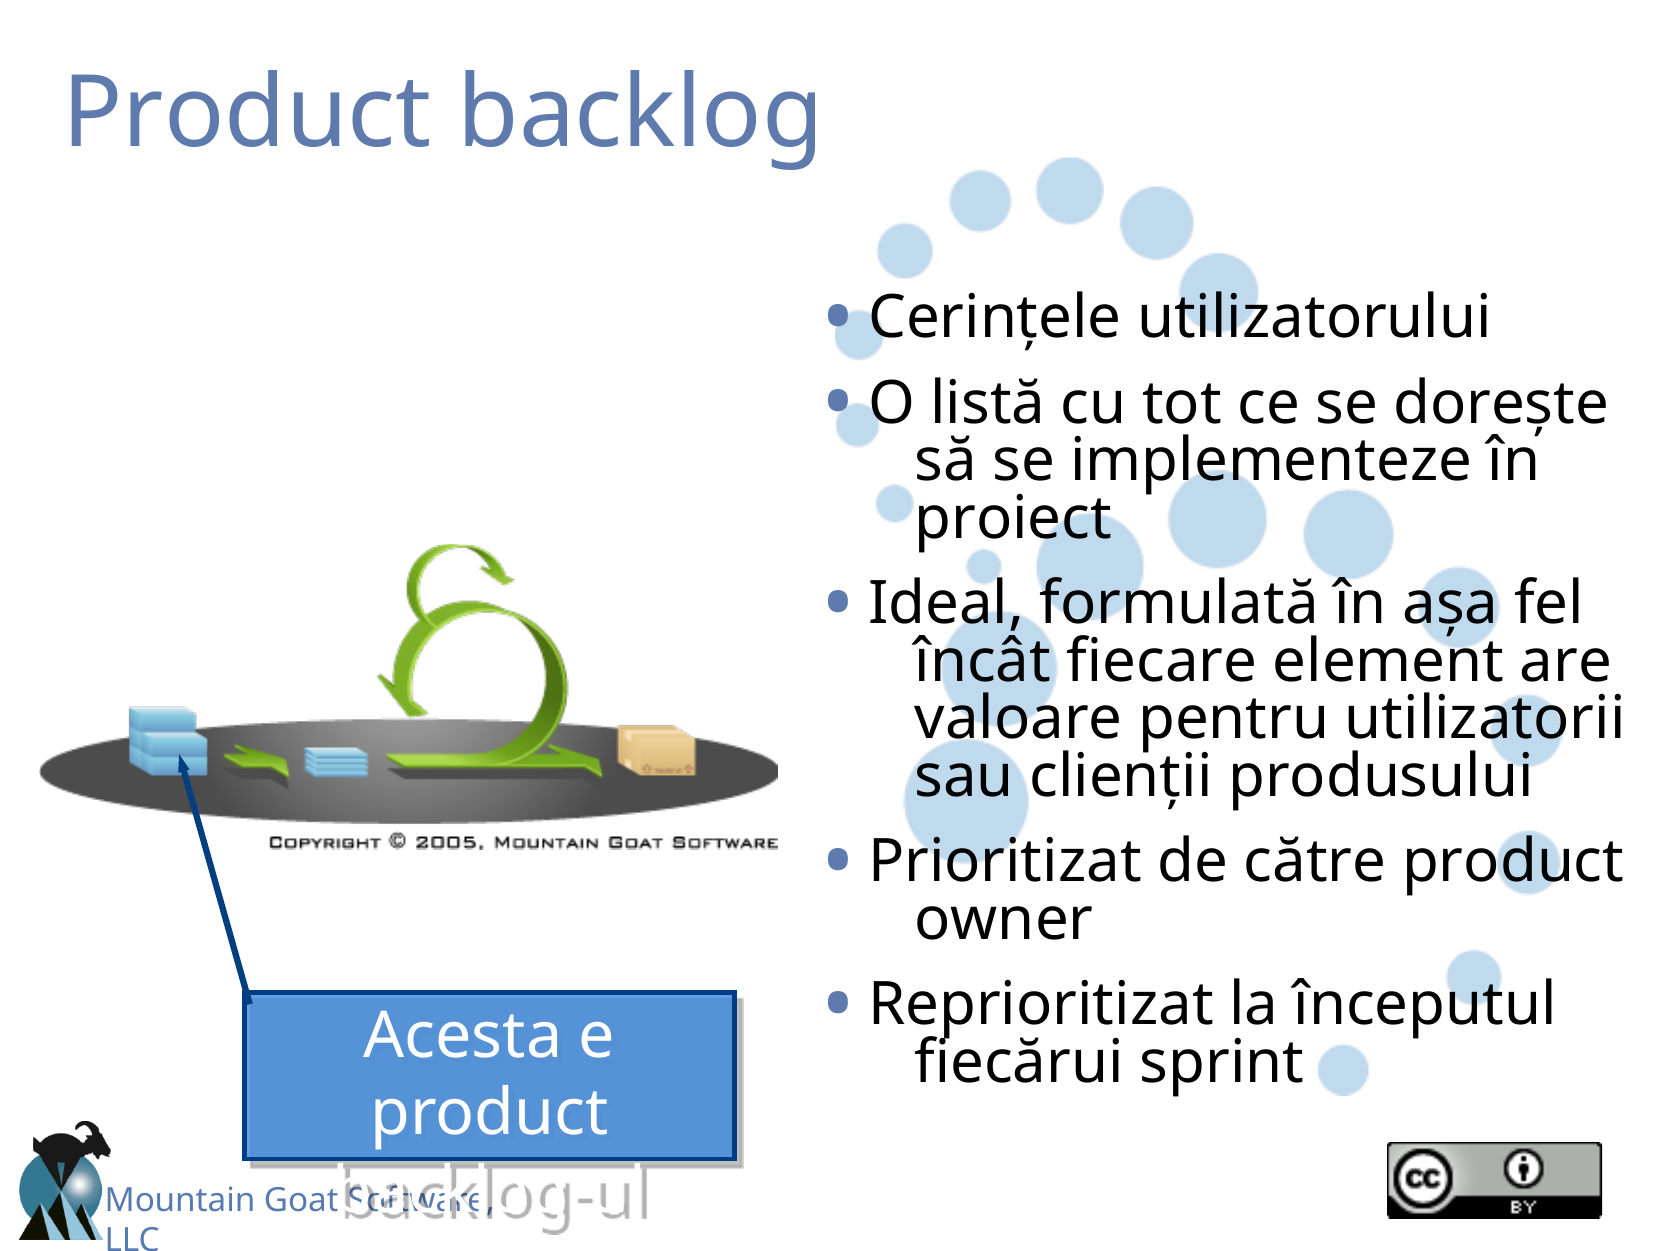

# Product backlog
Cerințele utilizatorului
O listă cu tot ce se dorește să se implementeze în proiect
Ideal, formulată în așa fel încât fiecare element are valoare pentru utilizatorii sau clienții produsului
Prioritizat de către product owner
Reprioritizat la începutul fiecărui sprint
Acesta e product backlog-ul